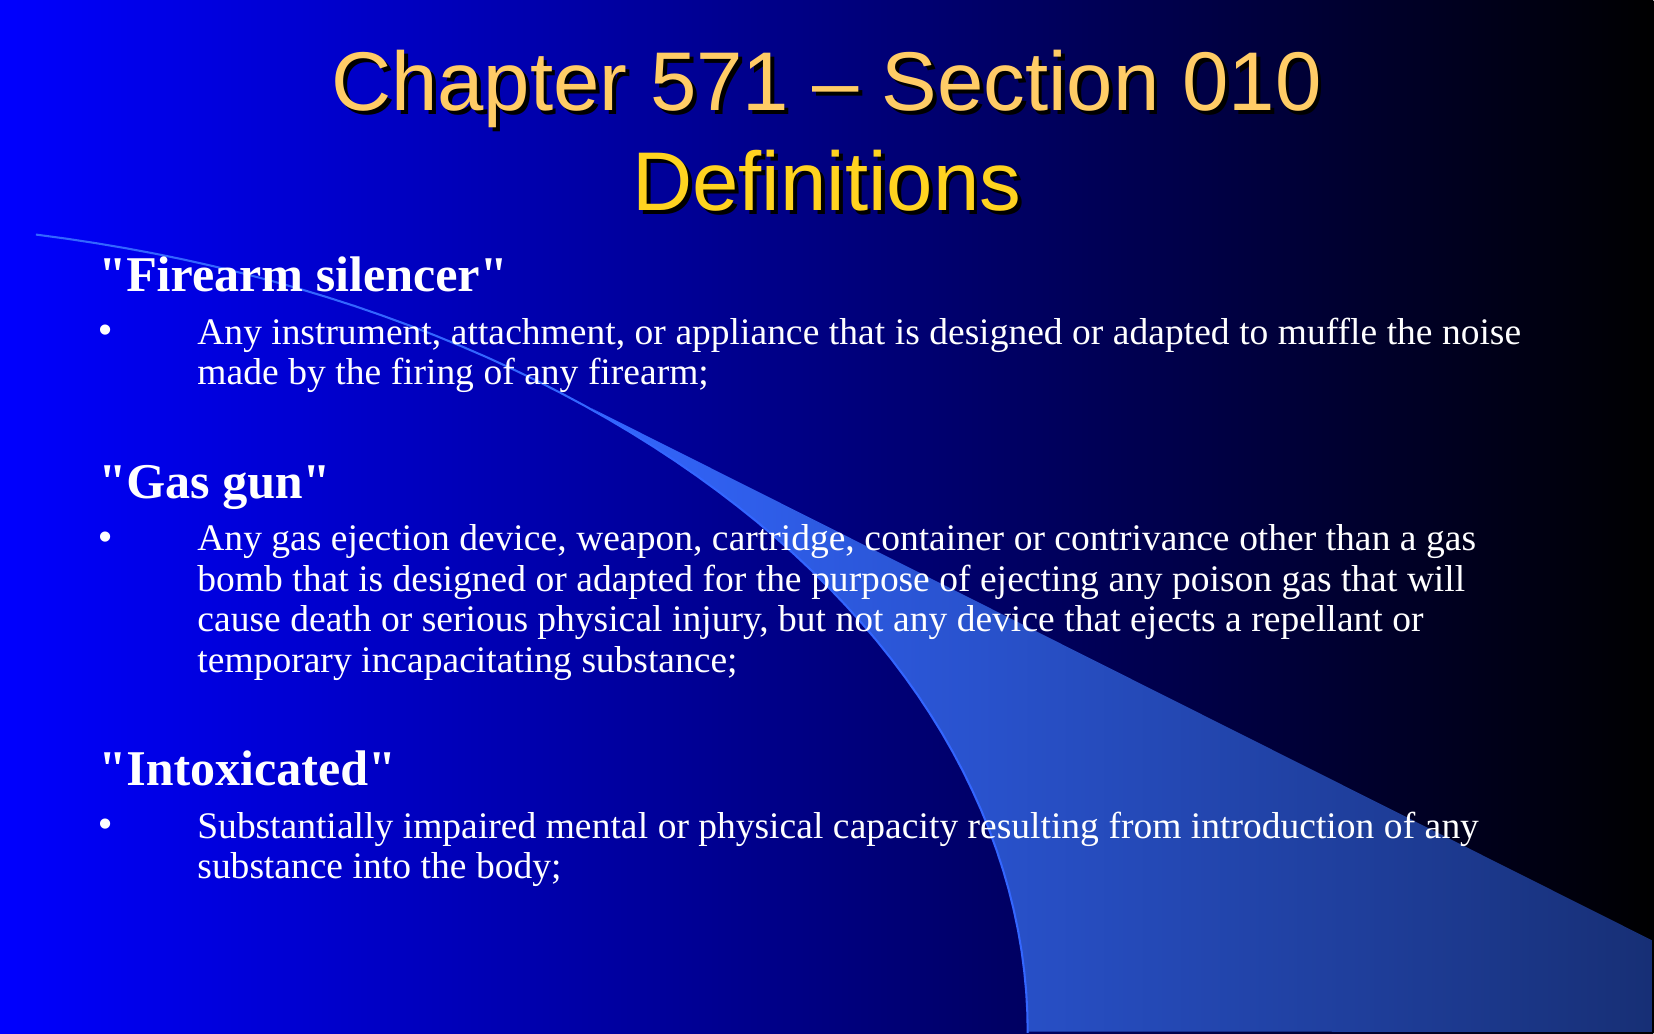

# Chapter 571 – Section 010 Definitions
"Firearm silencer"
Any instrument, attachment, or appliance that is designed or adapted to muffle the noise made by the firing of any firearm;
"Gas gun"
Any gas ejection device, weapon, cartridge, container or contrivance other than a gas bomb that is designed or adapted for the purpose of ejecting any poison gas that will cause death or serious physical injury, but not any device that ejects a repellant or temporary incapacitating substance;
"Intoxicated"
Substantially impaired mental or physical capacity resulting from introduction of any substance into the body;